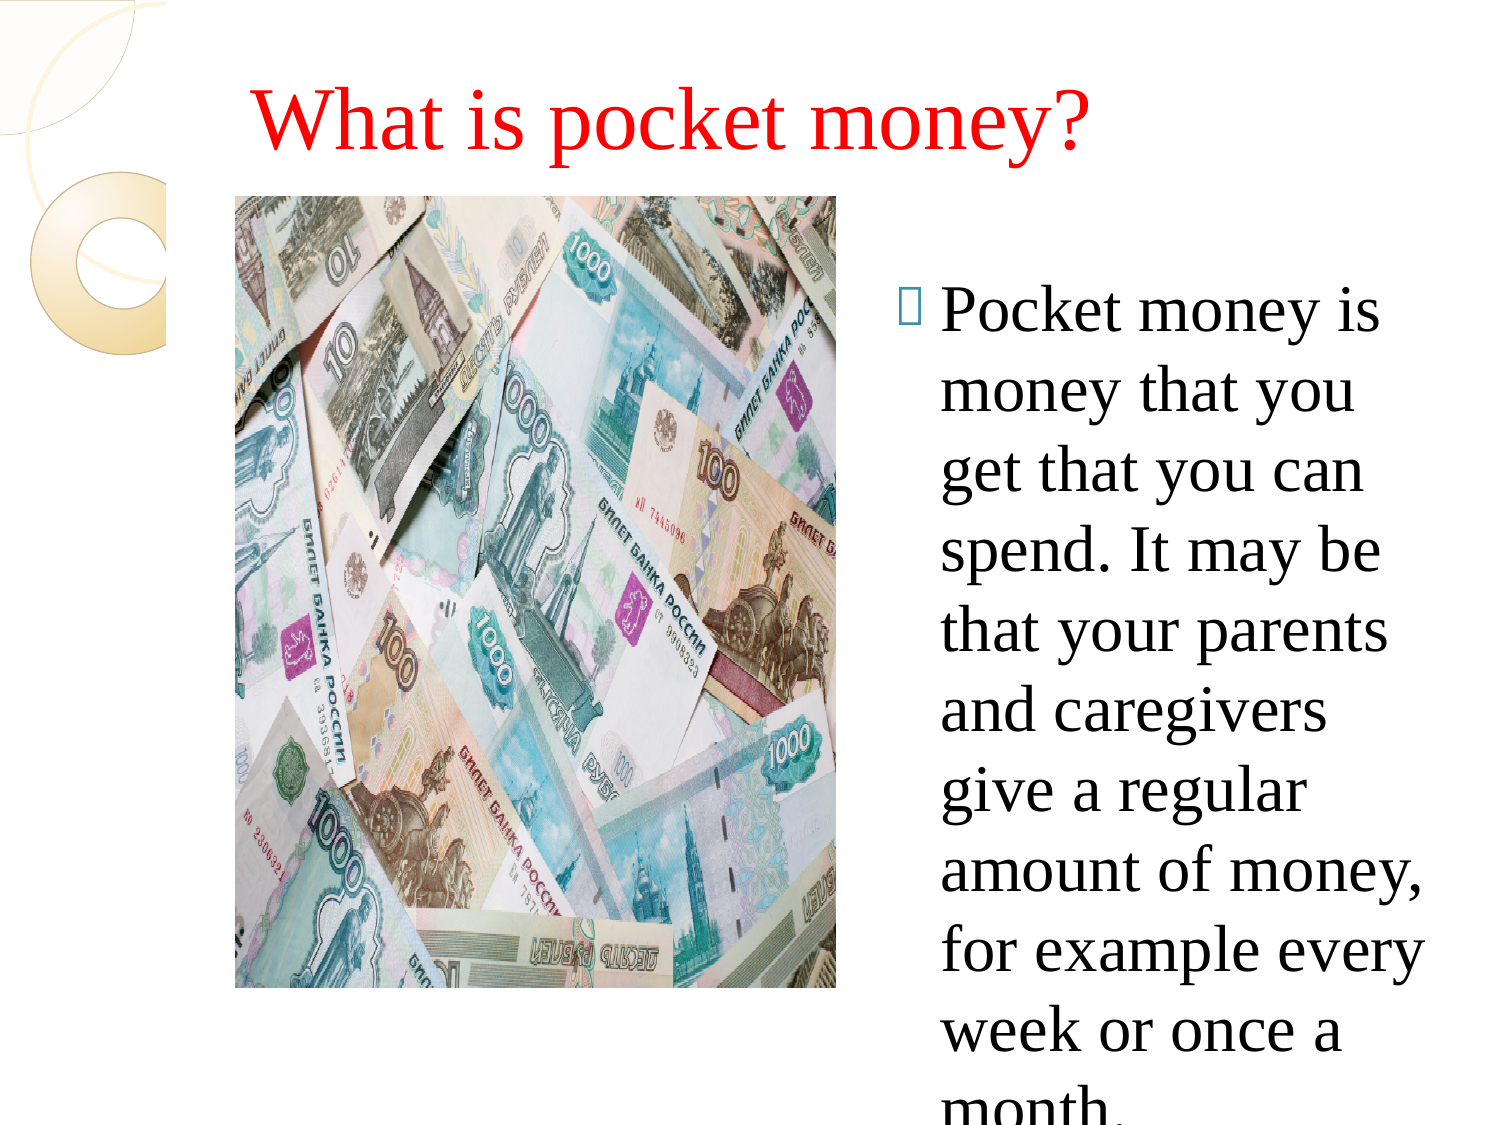

# What is pocket money?
Pocket money is money that you get that you can spend. It may be that your parents and caregivers give a regular amount of money, for example every week or once a month.